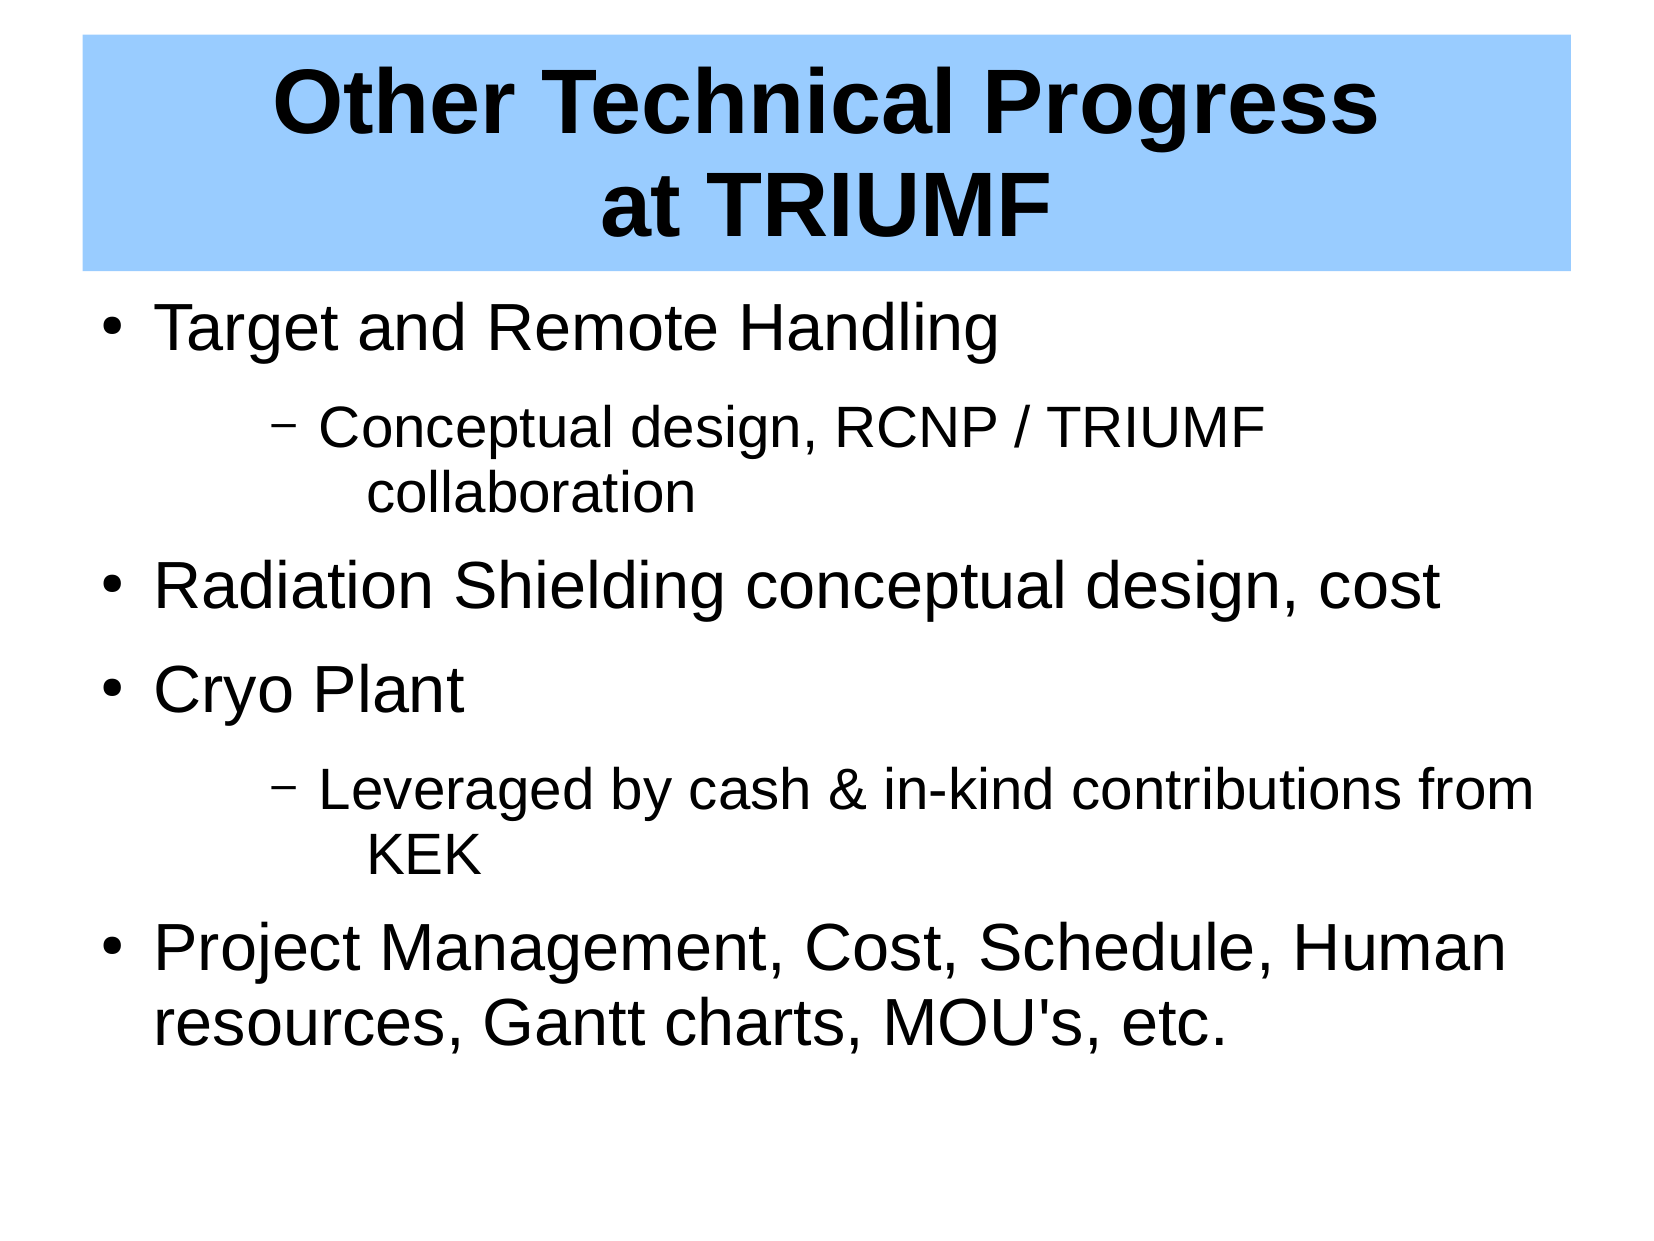

# Other Technical Progress at TRIUMF
Target and Remote Handling
Conceptual design, RCNP / TRIUMF collaboration
Radiation Shielding conceptual design, cost
Cryo Plant
Leveraged by cash & in-kind contributions from KEK
Project Management, Cost, Schedule, Human resources, Gantt charts, MOU's, etc.